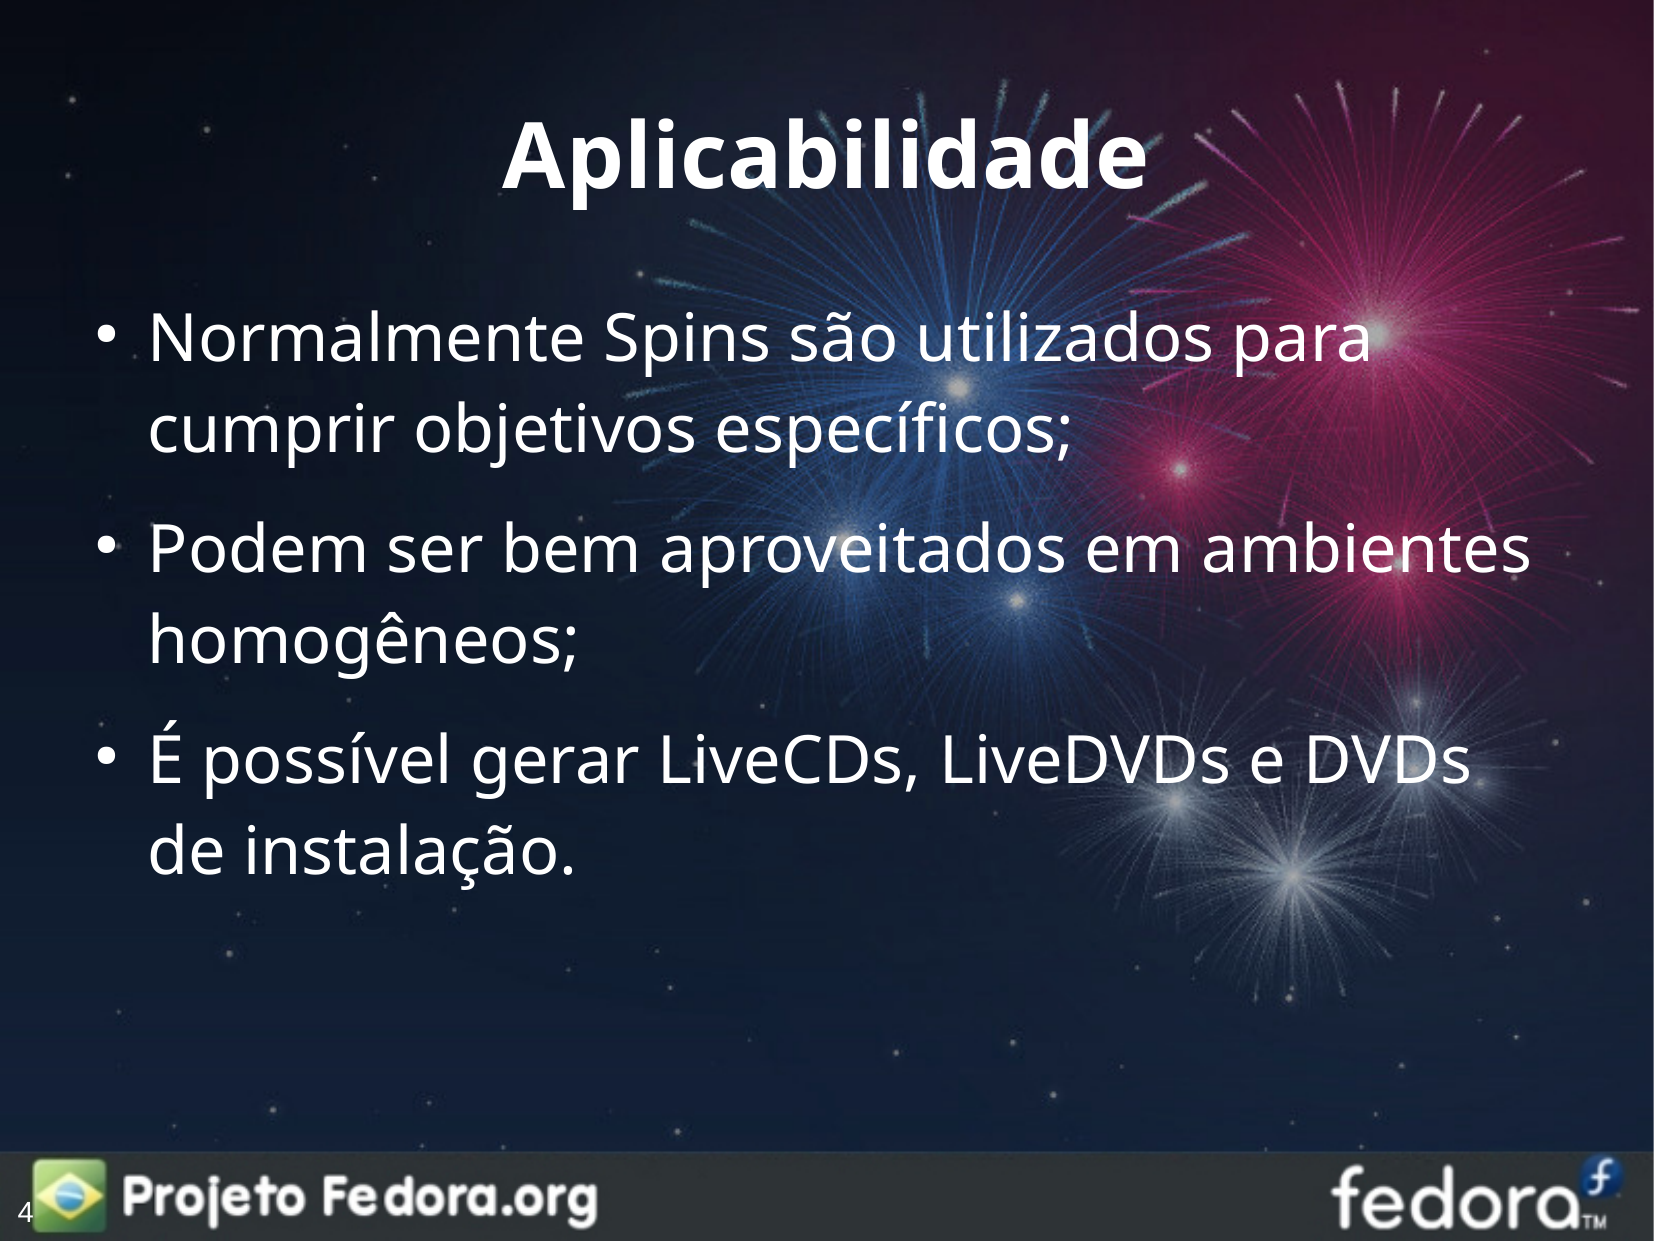

# Aplicabilidade
Normalmente Spins são utilizados para cumprir objetivos específicos;
Podem ser bem aproveitados em ambientes homogêneos;
É possível gerar LiveCDs, LiveDVDs e DVDs de instalação.
4